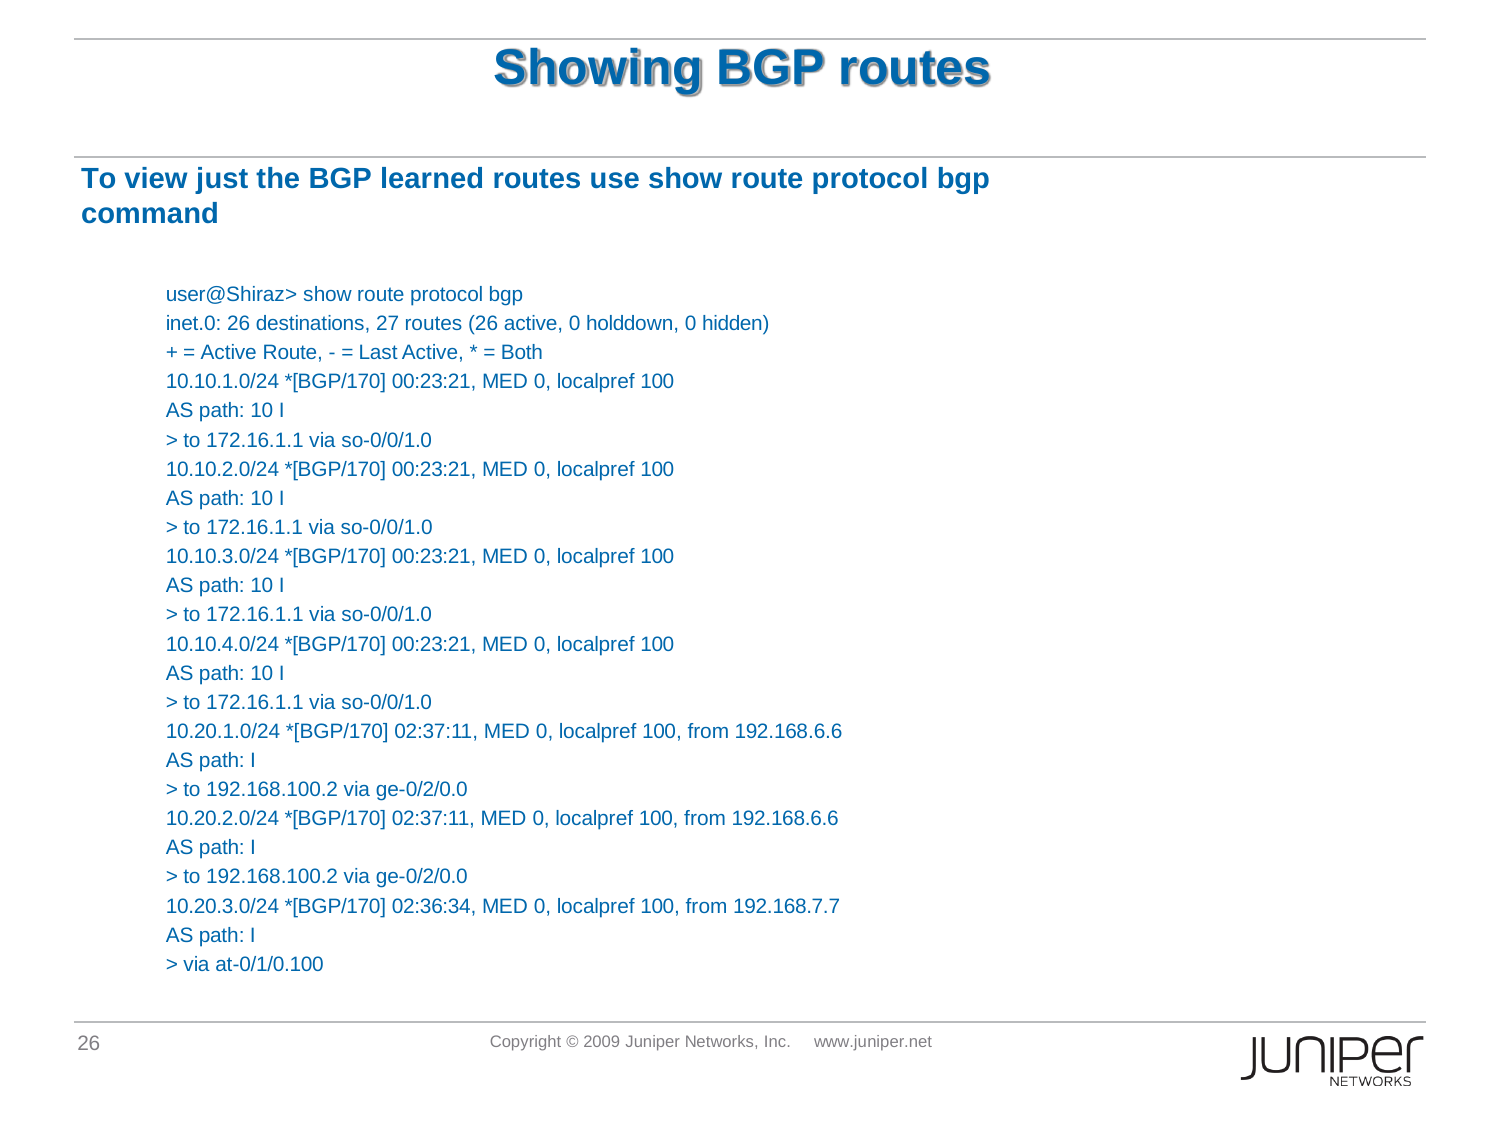

# Showing BGP routes
To view just the BGP learned routes use show route protocol bgp command
user@Shiraz> show route protocol bgp
inet.0: 26 destinations, 27 routes (26 active, 0 holddown, 0 hidden)
+ = Active Route, - = Last Active, * = Both
10.10.1.0/24 *[BGP/170] 00:23:21, MED 0, localpref 100
AS path: 10 I
> to 172.16.1.1 via so-0/0/1.0
10.10.2.0/24 *[BGP/170] 00:23:21, MED 0, localpref 100
AS path: 10 I
> to 172.16.1.1 via so-0/0/1.0
10.10.3.0/24 *[BGP/170] 00:23:21, MED 0, localpref 100
AS path: 10 I
> to 172.16.1.1 via so-0/0/1.0
10.10.4.0/24 *[BGP/170] 00:23:21, MED 0, localpref 100
AS path: 10 I
> to 172.16.1.1 via so-0/0/1.0
10.20.1.0/24 *[BGP/170] 02:37:11, MED 0, localpref 100, from 192.168.6.6
AS path: I
> to 192.168.100.2 via ge-0/2/0.0
10.20.2.0/24 *[BGP/170] 02:37:11, MED 0, localpref 100, from 192.168.6.6
AS path: I
> to 192.168.100.2 via ge-0/2/0.0
10.20.3.0/24 *[BGP/170] 02:36:34, MED 0, localpref 100, from 192.168.7.7
AS path: I
> via at-0/1/0.100
Copyright © 2009 Juniper Networks, Inc.	www.juniper.net